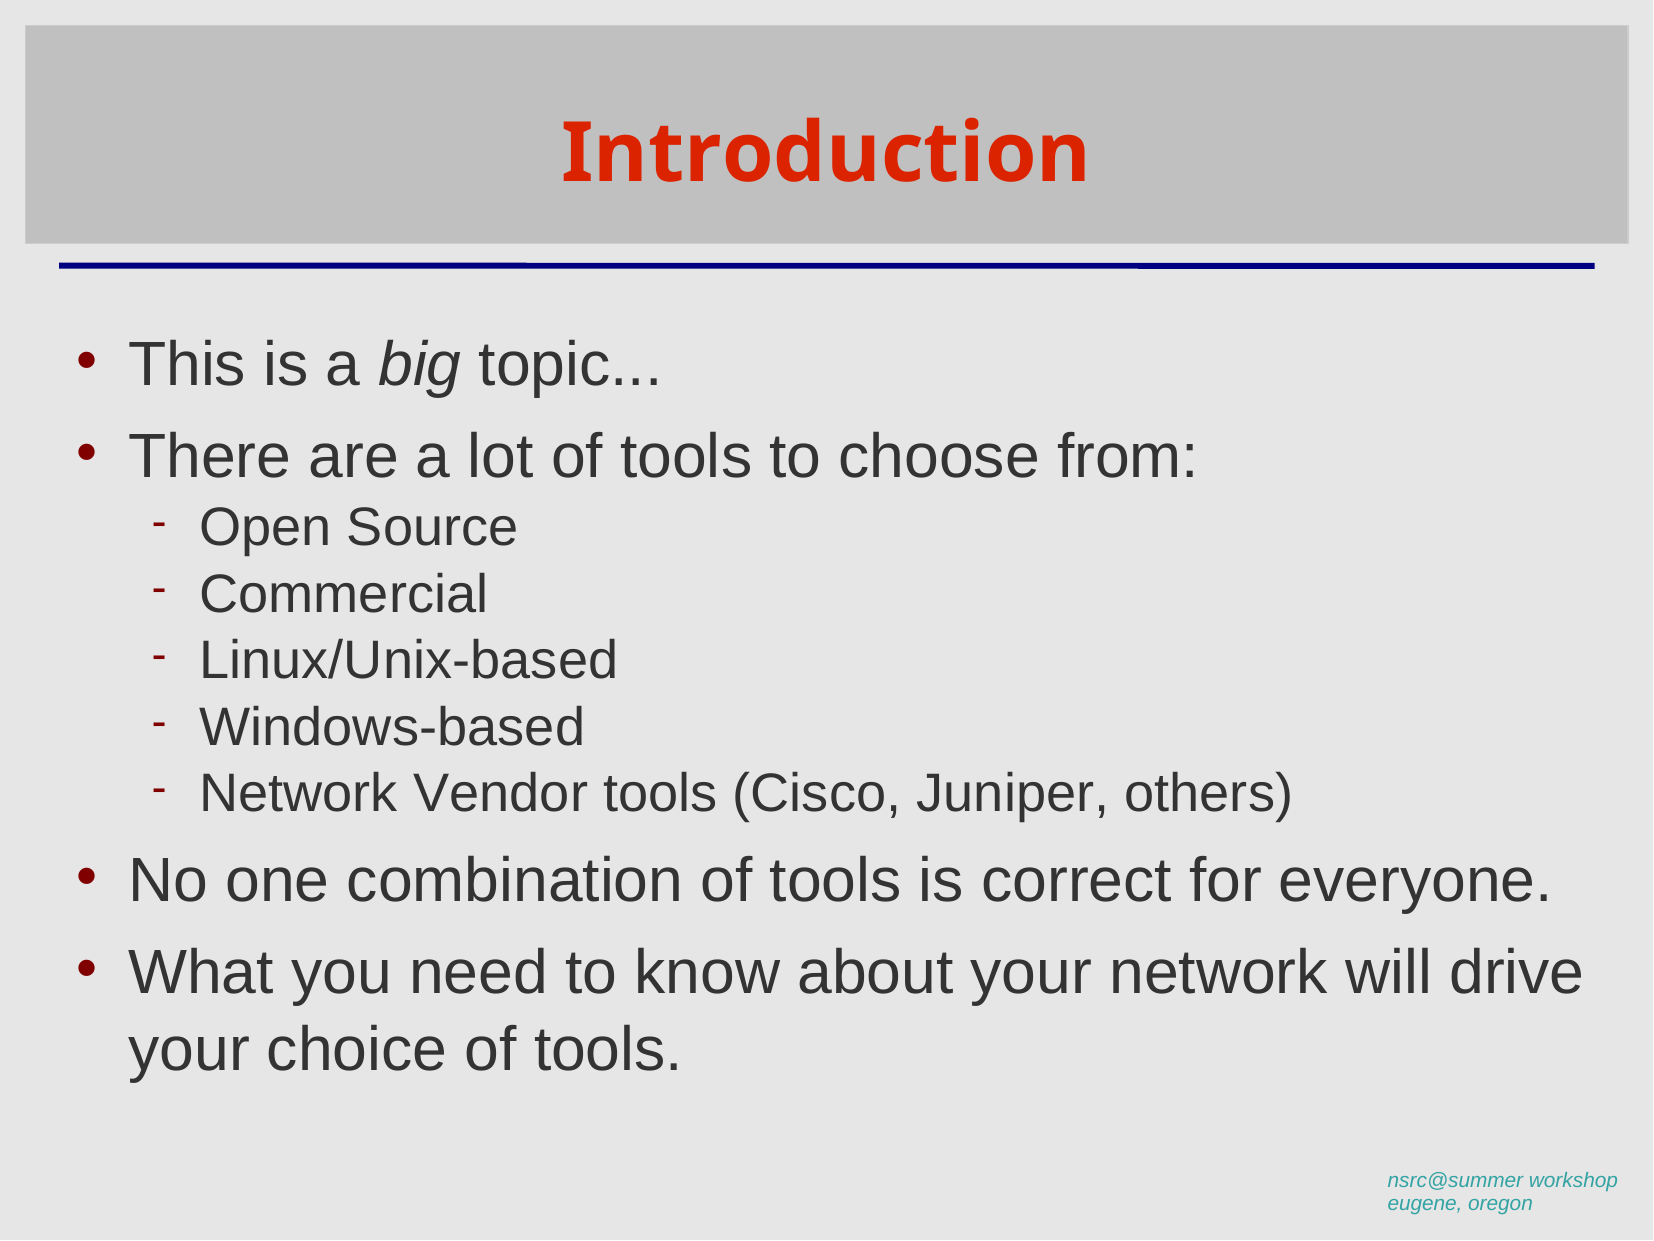

# Introduction
This is a big topic...
There are a lot of tools to choose from:
Open Source
Commercial
Linux/Unix-based
Windows-based
Network Vendor tools (Cisco, Juniper, others)
No one combination of tools is correct for everyone.
What you need to know about your network will drive your choice of tools.